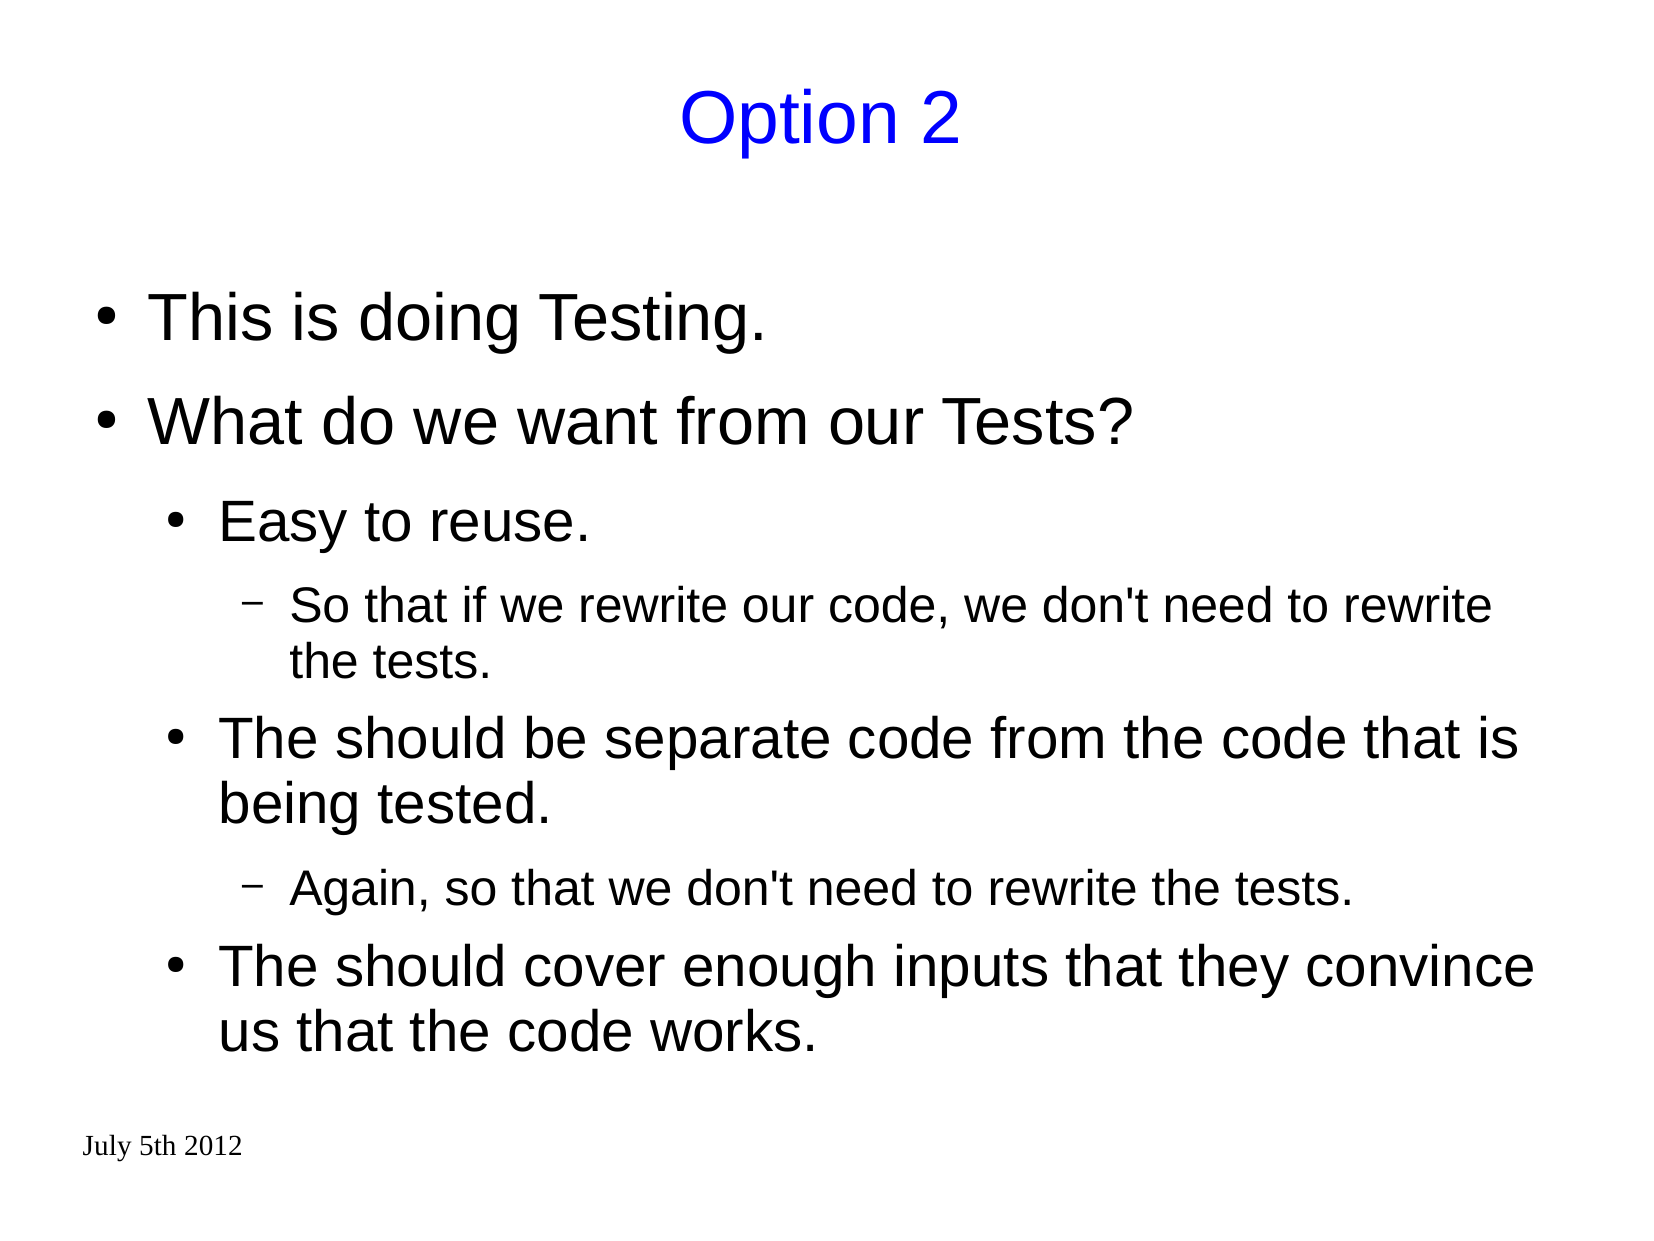

# Option 2
This is doing Testing.
What do we want from our Tests?
Easy to reuse.
So that if we rewrite our code, we don't need to rewrite the tests.
The should be separate code from the code that is being tested.
Again, so that we don't need to rewrite the tests.
The should cover enough inputs that they convince us that the code works.
July 5th 2012